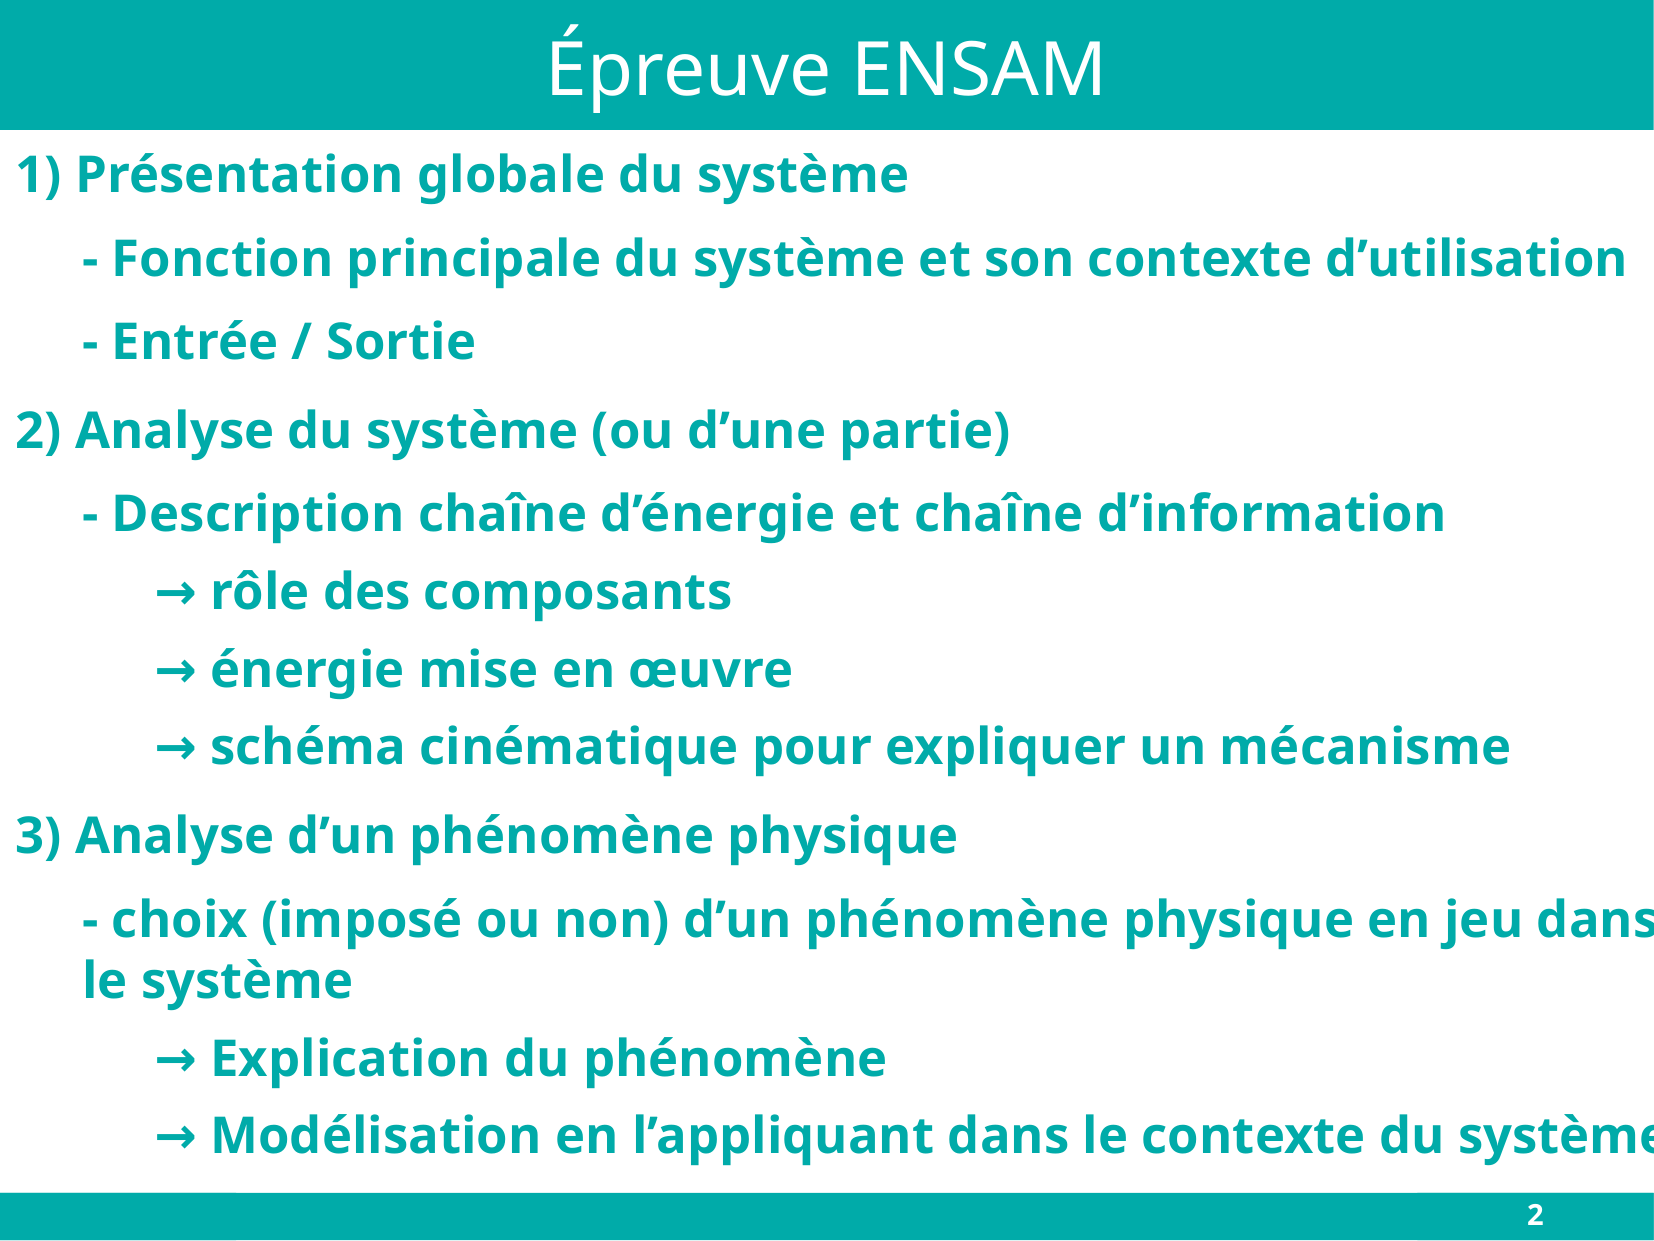

# Épreuve ENSAM
1) Présentation globale du système
- Fonction principale du système et son contexte d’utilisation
- Entrée / Sortie
2) Analyse du système (ou d’une partie)
- Description chaîne d’énergie et chaîne d’information
→ rôle des composants
→ énergie mise en œuvre
→ schéma cinématique pour expliquer un mécanisme
3) Analyse d’un phénomène physique
- choix (imposé ou non) d’un phénomène physique en jeu dans le système
→ Explication du phénomène
→ Modélisation en l’appliquant dans le contexte du système